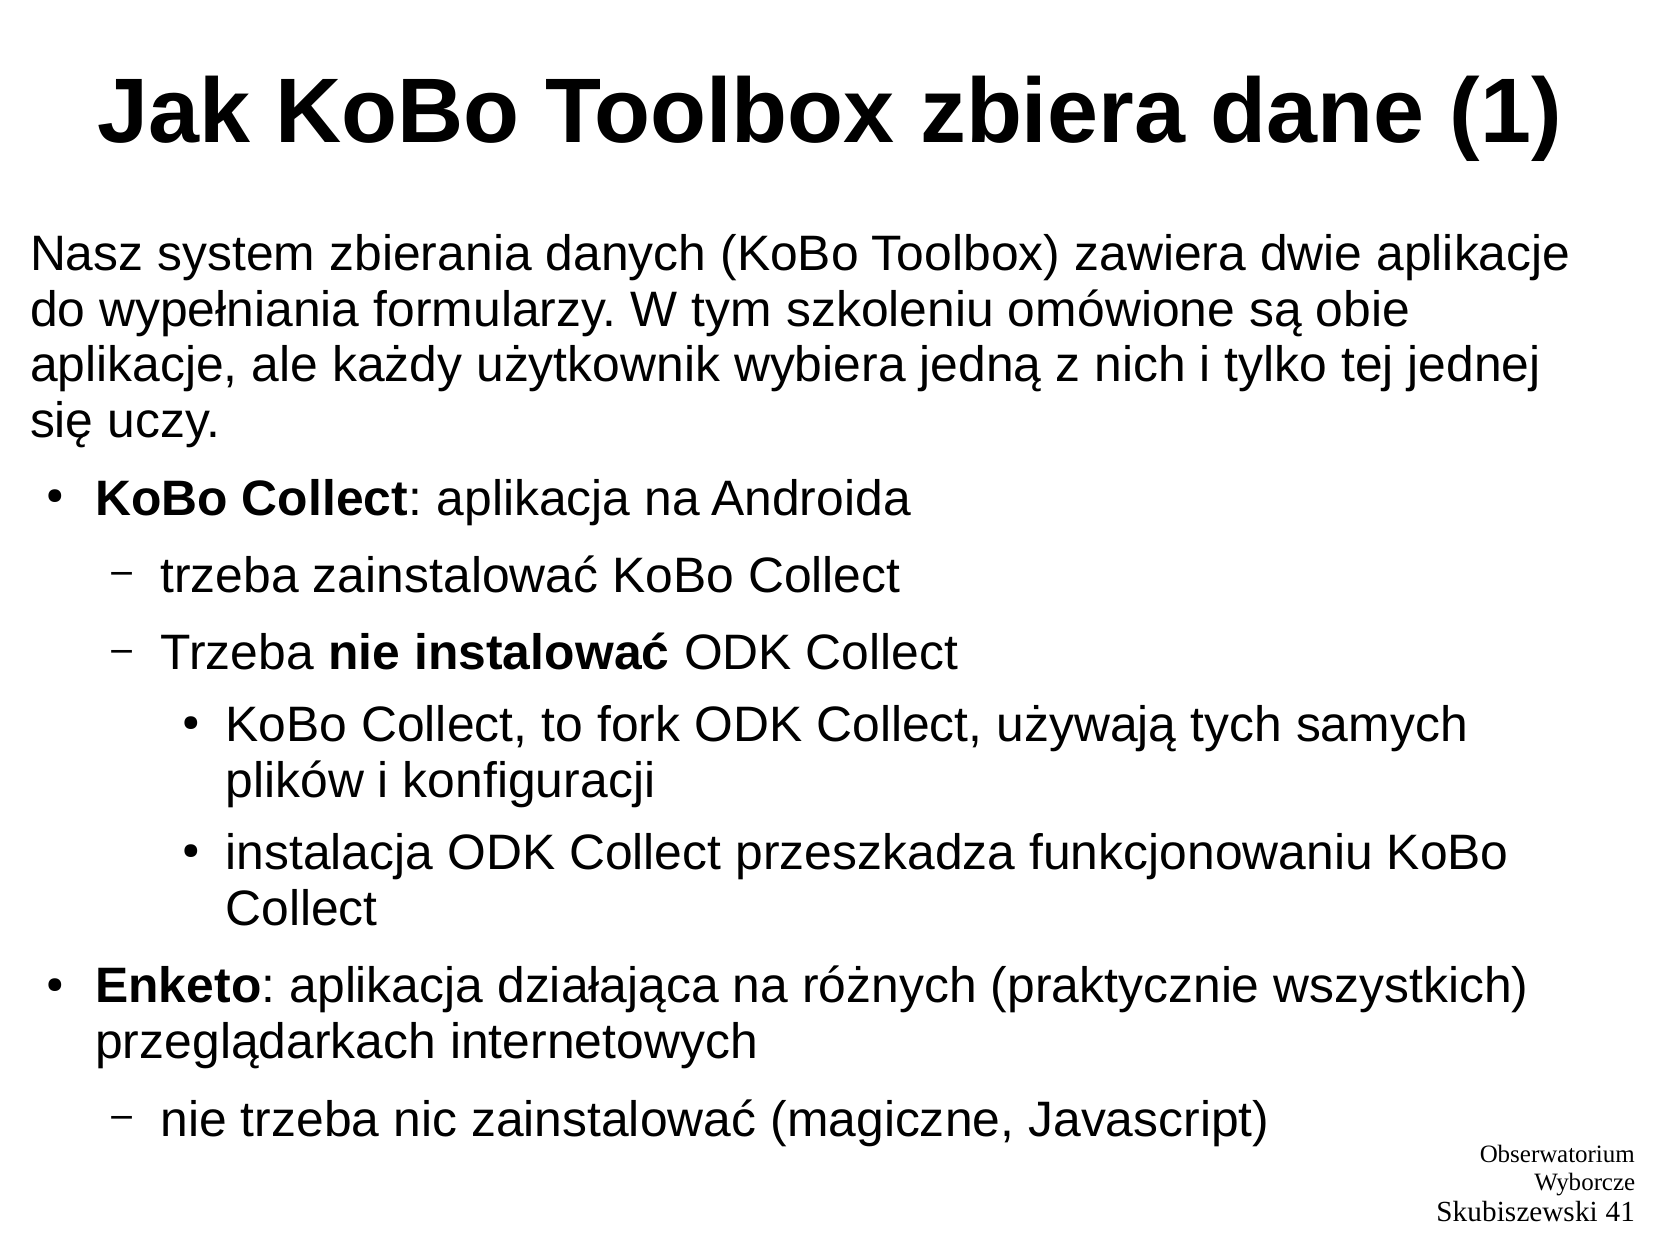

# Jak KoBo Toolbox zbiera dane (1)
Nasz system zbierania danych (KoBo Toolbox) zawiera dwie aplikacje do wypełniania formularzy. W tym szkoleniu omówione są obie aplikacje, ale każdy użytkownik wybiera jedną z nich i tylko tej jednej się uczy.
KoBo Collect: aplikacja na Androida
trzeba zainstalować KoBo Collect
Trzeba nie instalować ODK Collect
KoBo Collect, to fork ODK Collect, używają tych samych plików i konfiguracji
instalacja ODK Collect przeszkadza funkcjonowaniu KoBo Collect
Enketo: aplikacja działająca na różnych (praktycznie wszystkich) przeglądarkach internetowych
nie trzeba nic zainstalować (magiczne, Javascript)
41